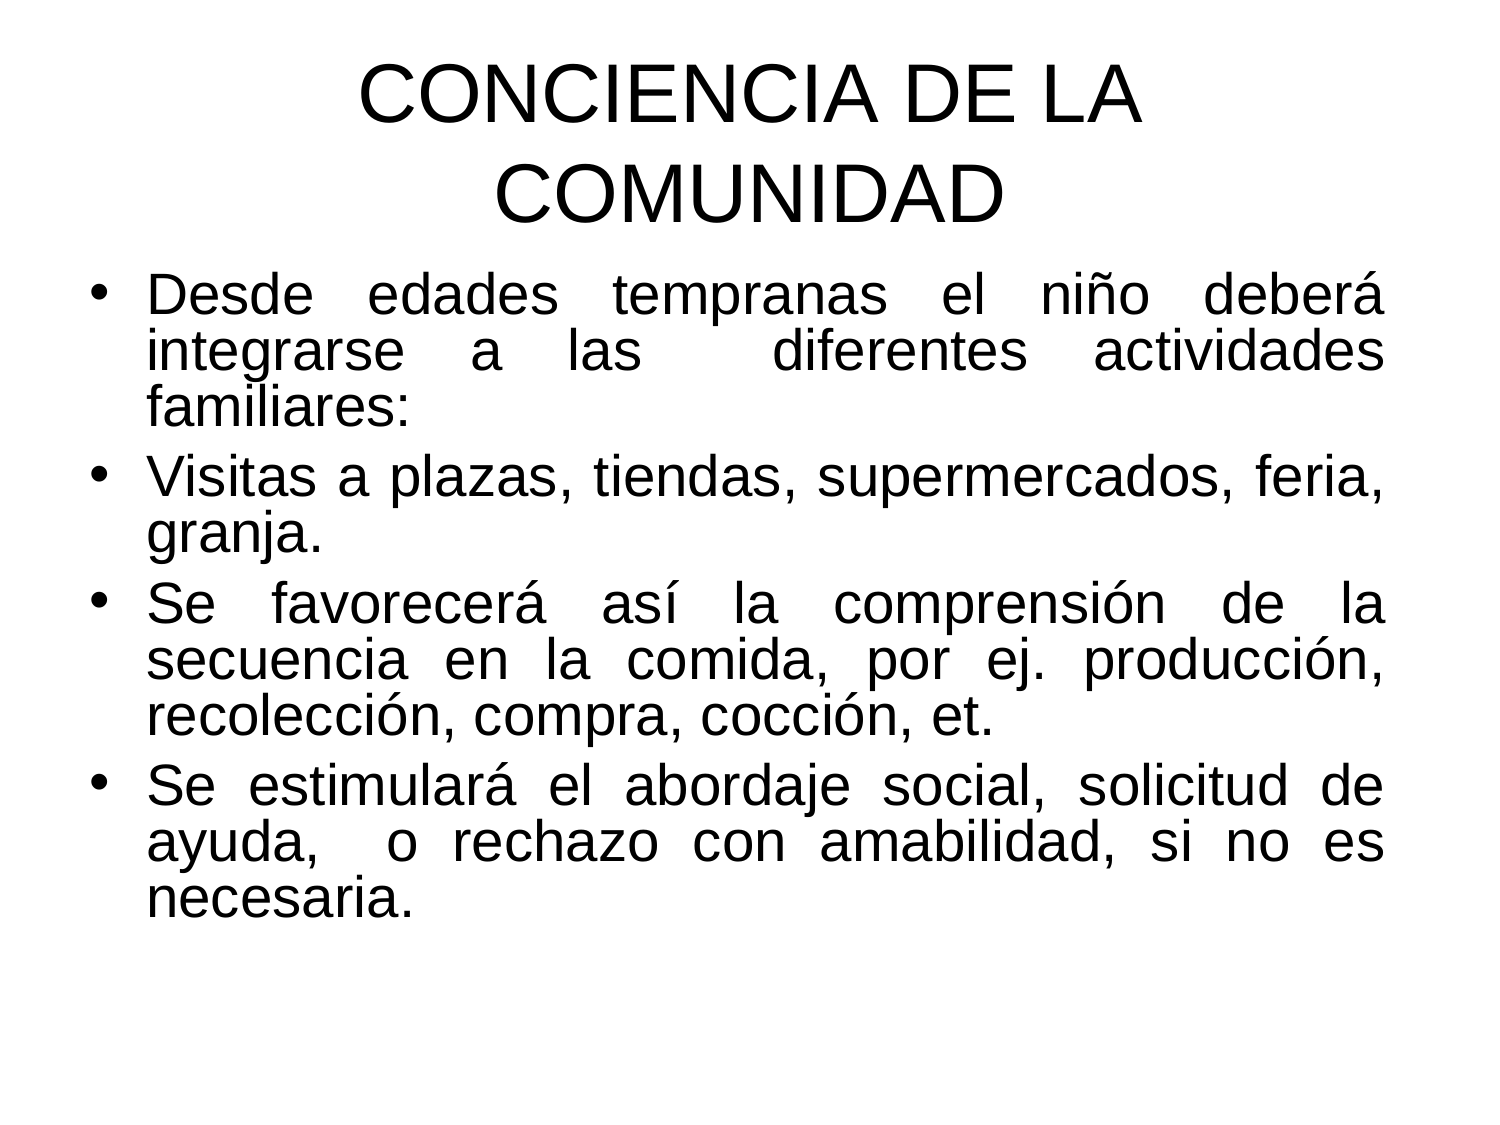

# CONCIENCIA DE LA COMUNIDAD
Desde edades tempranas el niño deberá integrarse a las diferentes actividades familiares:
Visitas a plazas, tiendas, supermercados, feria, granja.
Se favorecerá así la comprensión de la secuencia en la comida, por ej. producción, recolección, compra, cocción, et.
Se estimulará el abordaje social, solicitud de ayuda, o rechazo con amabilidad, si no es necesaria.